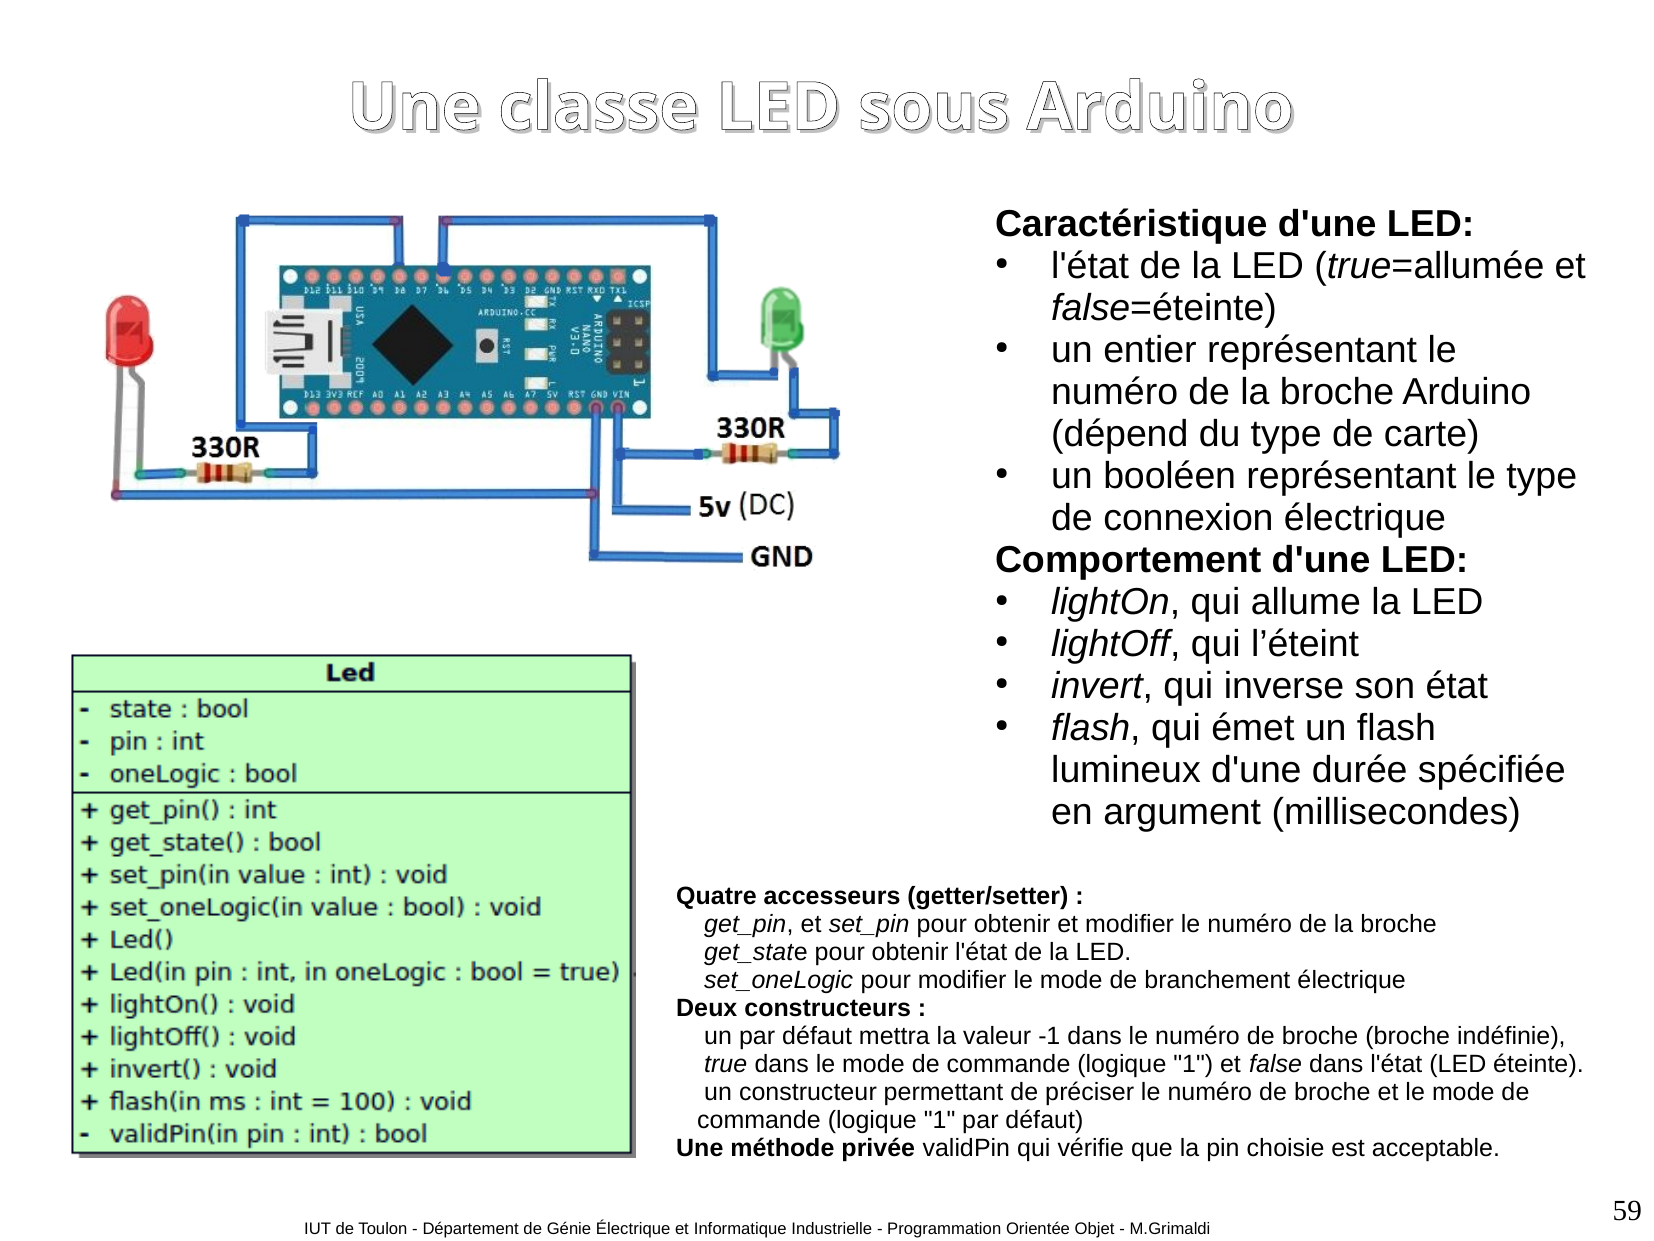

# Une classe LED sous Arduino
Caractéristique d'une LED:
l'état de la LED (true=allumée et false=éteinte)
un entier représentant le numéro de la broche Arduino (dépend du type de carte)
un booléen représentant le type de connexion électrique
Comportement d'une LED:
lightOn, qui allume la LED
lightOff, qui l’éteint
invert, qui inverse son état
flash, qui émet un flash lumineux d'une durée spécifiée en argument (millisecondes)
Quatre accesseurs (getter/setter) :
 get_pin, et set_pin pour obtenir et modifier le numéro de la broche
 get_state pour obtenir l'état de la LED.
 set_oneLogic pour modifier le mode de branchement électrique
Deux constructeurs :
 un par défaut mettra la valeur -1 dans le numéro de broche (broche indéfinie),
 true dans le mode de commande (logique "1") et false dans l'état (LED éteinte).
 un constructeur permettant de préciser le numéro de broche et le mode de commande (logique "1" par défaut)
Une méthode privée validPin qui vérifie que la pin choisie est acceptable.